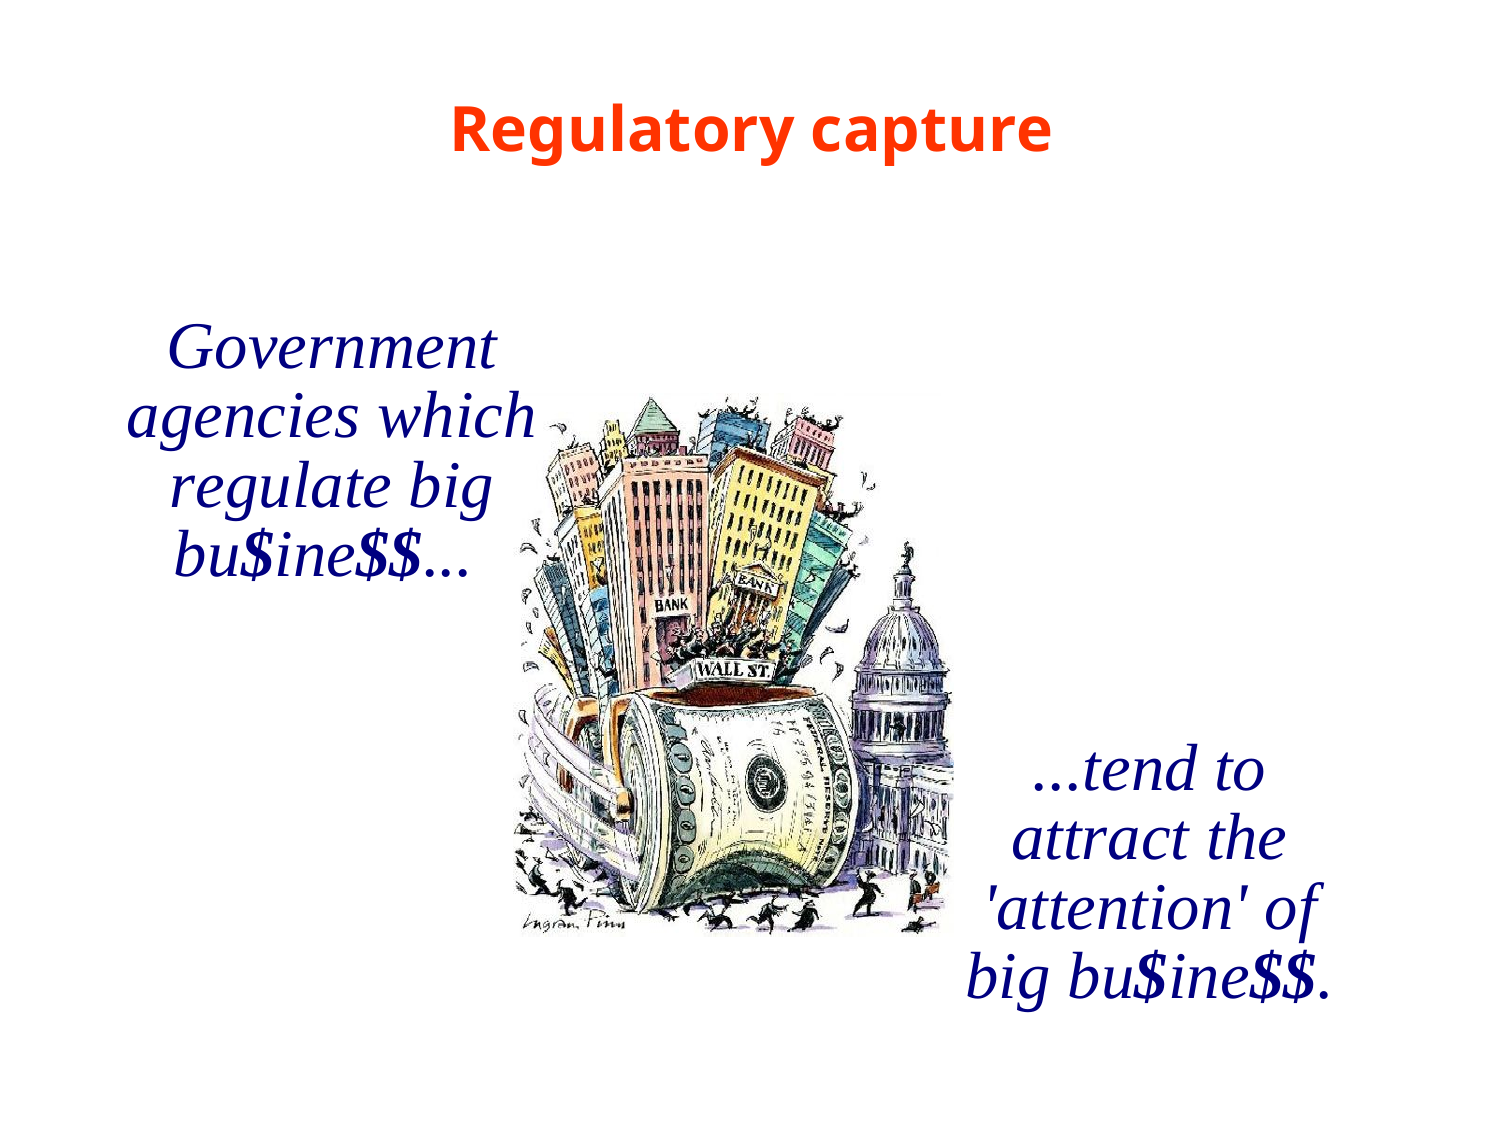

Regulatory capture
Government agencies which regulate big bu$ine$$...
...tend to attract the 'attention' of big bu$ine$$.